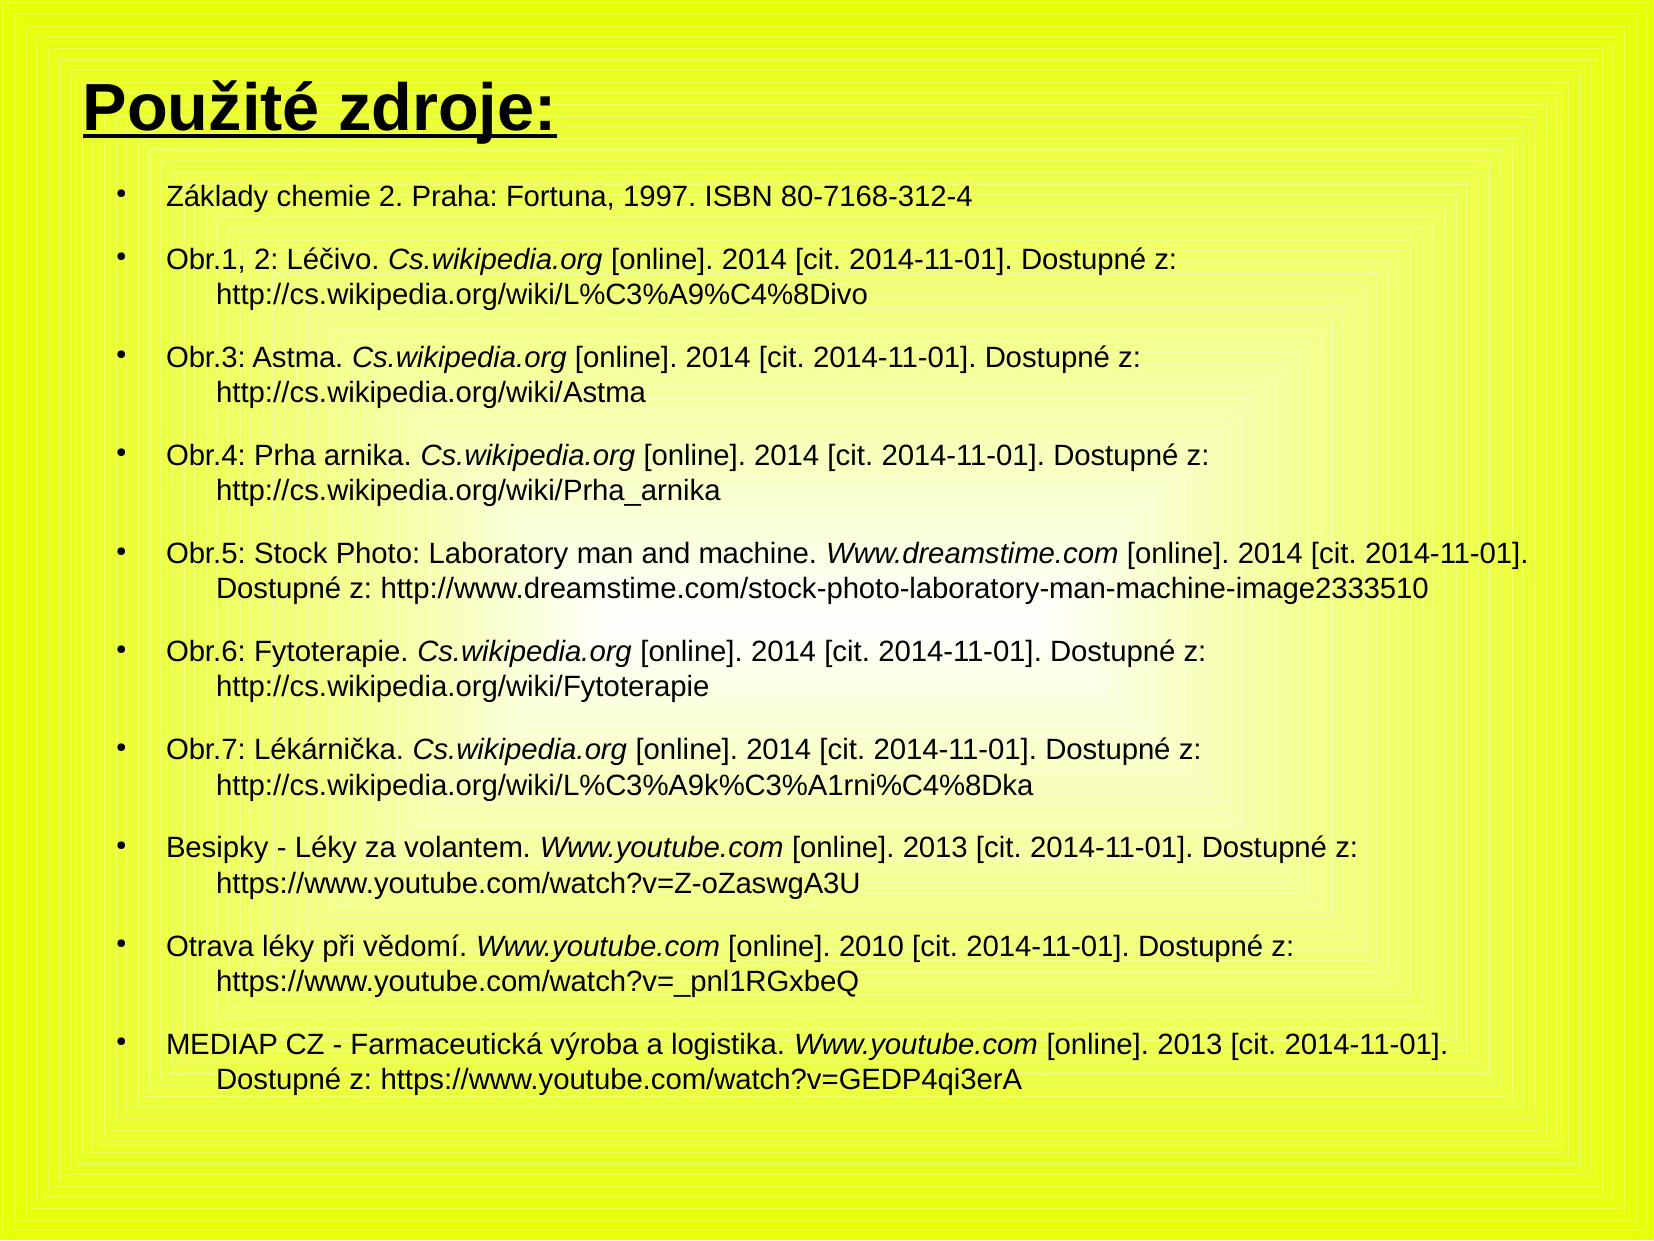

# Použité zdroje:
Základy chemie 2. Praha: Fortuna, 1997. ISBN 80-7168-312-4
Obr.1, 2: Léčivo. Cs.wikipedia.org [online]. 2014 [cit. 2014-11-01]. Dostupné z: http://cs.wikipedia.org/wiki/L%C3%A9%C4%8Divo
Obr.3: Astma. Cs.wikipedia.org [online]. 2014 [cit. 2014-11-01]. Dostupné z: http://cs.wikipedia.org/wiki/Astma
Obr.4: Prha arnika. Cs.wikipedia.org [online]. 2014 [cit. 2014-11-01]. Dostupné z: http://cs.wikipedia.org/wiki/Prha_arnika
Obr.5: Stock Photo: Laboratory man and machine. Www.dreamstime.com [online]. 2014 [cit. 2014-11-01]. Dostupné z: http://www.dreamstime.com/stock-photo-laboratory-man-machine-image2333510
Obr.6: Fytoterapie. Cs.wikipedia.org [online]. 2014 [cit. 2014-11-01]. Dostupné z: http://cs.wikipedia.org/wiki/Fytoterapie
Obr.7: Lékárnička. Cs.wikipedia.org [online]. 2014 [cit. 2014-11-01]. Dostupné z: http://cs.wikipedia.org/wiki/L%C3%A9k%C3%A1rni%C4%8Dka
Besipky - Léky za volantem. Www.youtube.com [online]. 2013 [cit. 2014-11-01]. Dostupné z: https://www.youtube.com/watch?v=Z-oZaswgA3U
Otrava léky při vědomí. Www.youtube.com [online]. 2010 [cit. 2014-11-01]. Dostupné z: https://www.youtube.com/watch?v=_pnl1RGxbeQ
MEDIAP CZ - Farmaceutická výroba a logistika. Www.youtube.com [online]. 2013 [cit. 2014-11-01]. Dostupné z: https://www.youtube.com/watch?v=GEDP4qi3erA